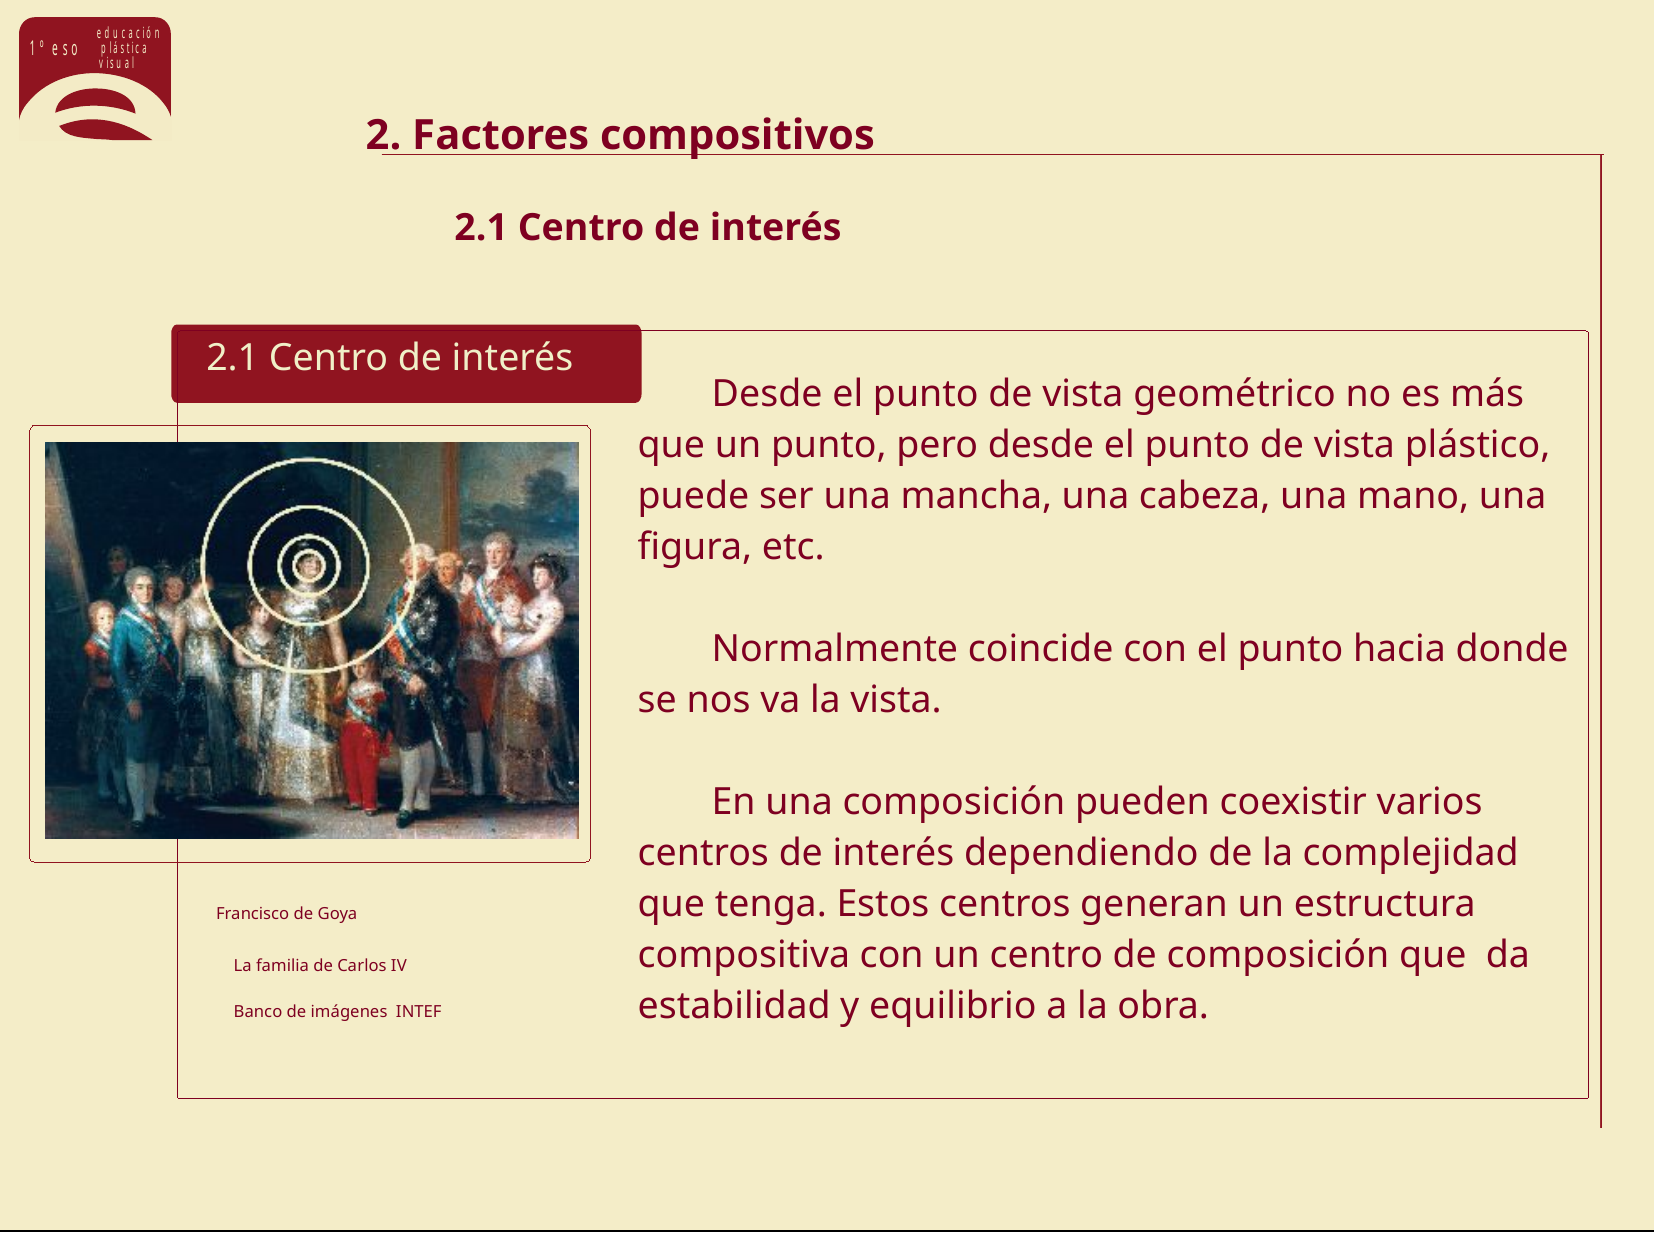

2. Factores compositivos
	2.1 Centro de interés
#
	2.1 Centro de interés
	Desde el punto de vista geométrico no es más que un punto, pero desde el punto de vista plástico, puede ser una mancha, una cabeza, una mano, una figura, etc.
	Normalmente coincide con el punto hacia donde se nos va la vista.
	En una composición pueden coexistir varios centros de interés dependiendo de la complejidad
que tenga. Estos centros generan un estructura compositiva con un centro de composición que da estabilidad y equilibrio a la obra.
 Francisco de Goya
La familia de Carlos IV
Banco de imágenes INTEF